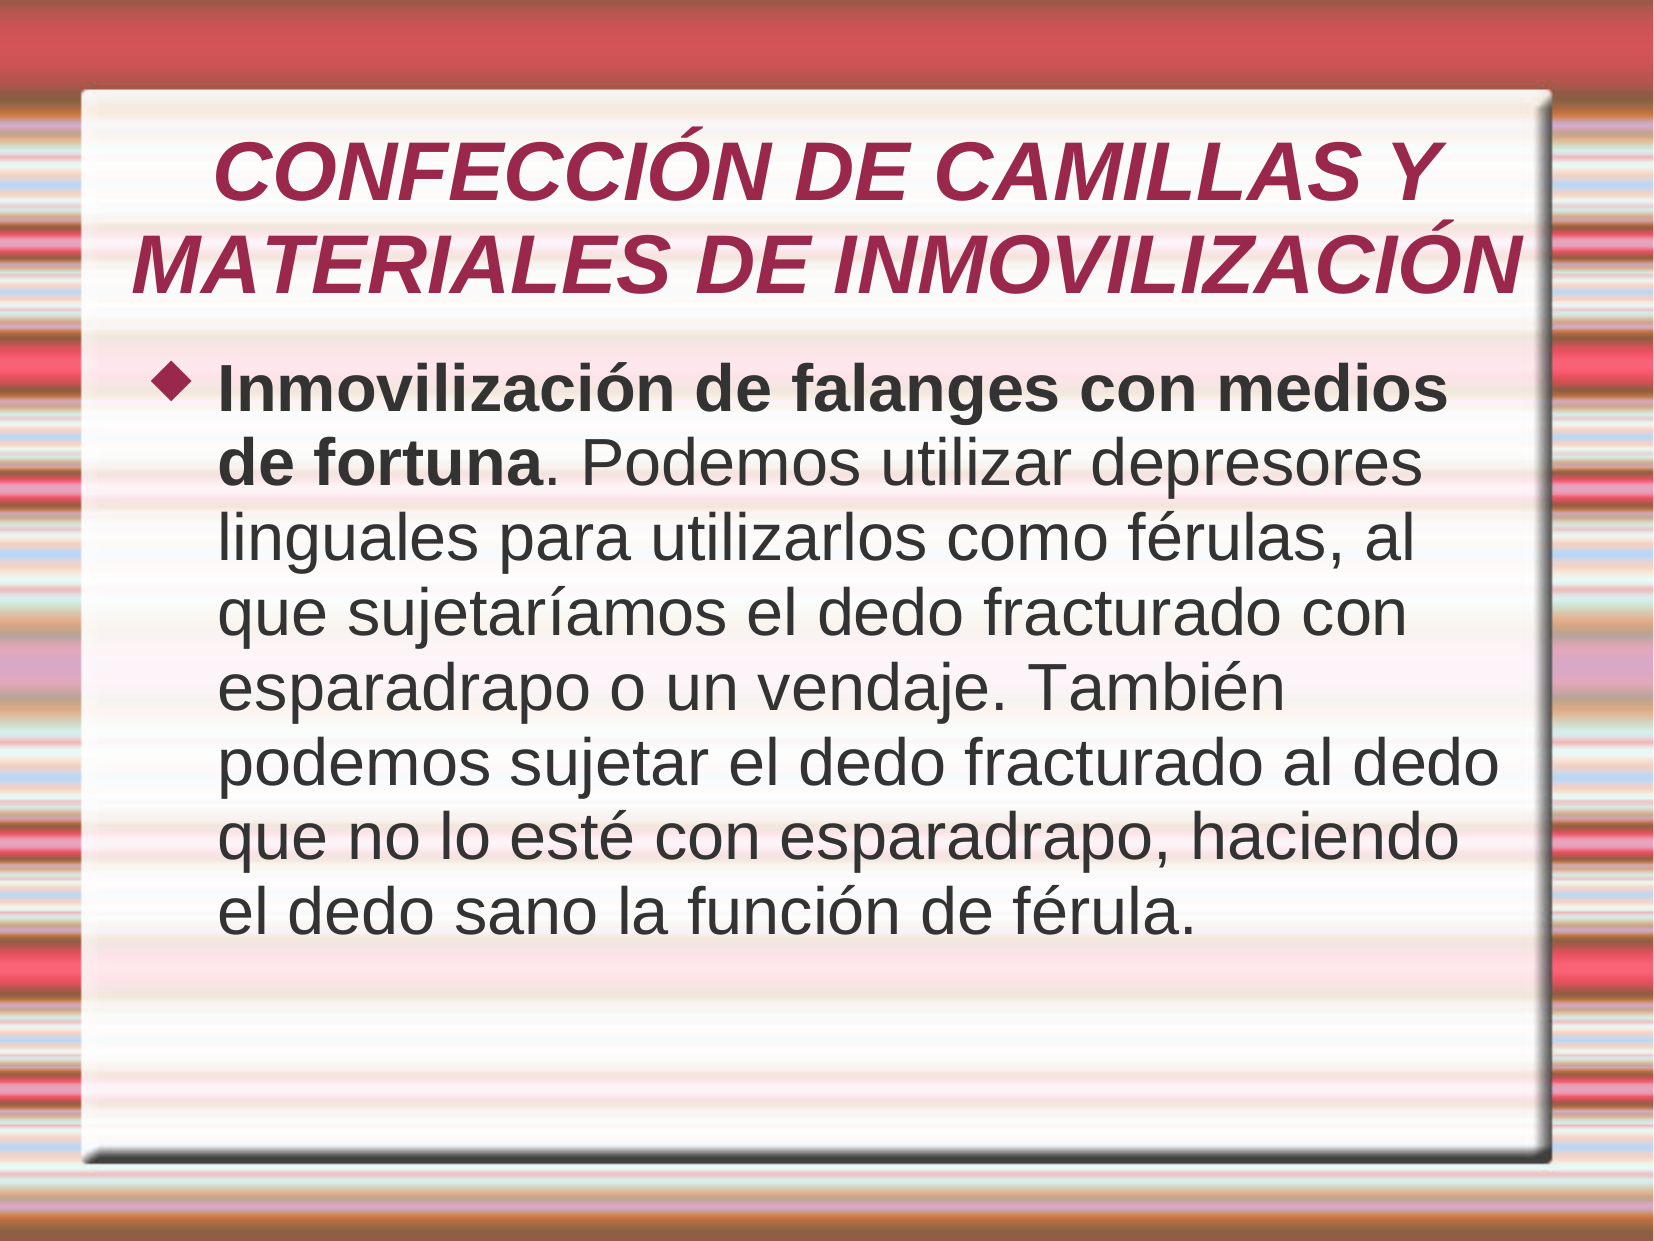

# CONFECCIÓN DE CAMILLAS Y MATERIALES DE INMOVILIZACIÓN
Inmovilización de falanges con medios de fortuna. Podemos utilizar depresores linguales para utilizarlos como férulas, al que sujetaríamos el dedo fracturado con esparadrapo o un vendaje. También podemos sujetar el dedo fracturado al dedo que no lo esté con esparadrapo, haciendo el dedo sano la función de férula.